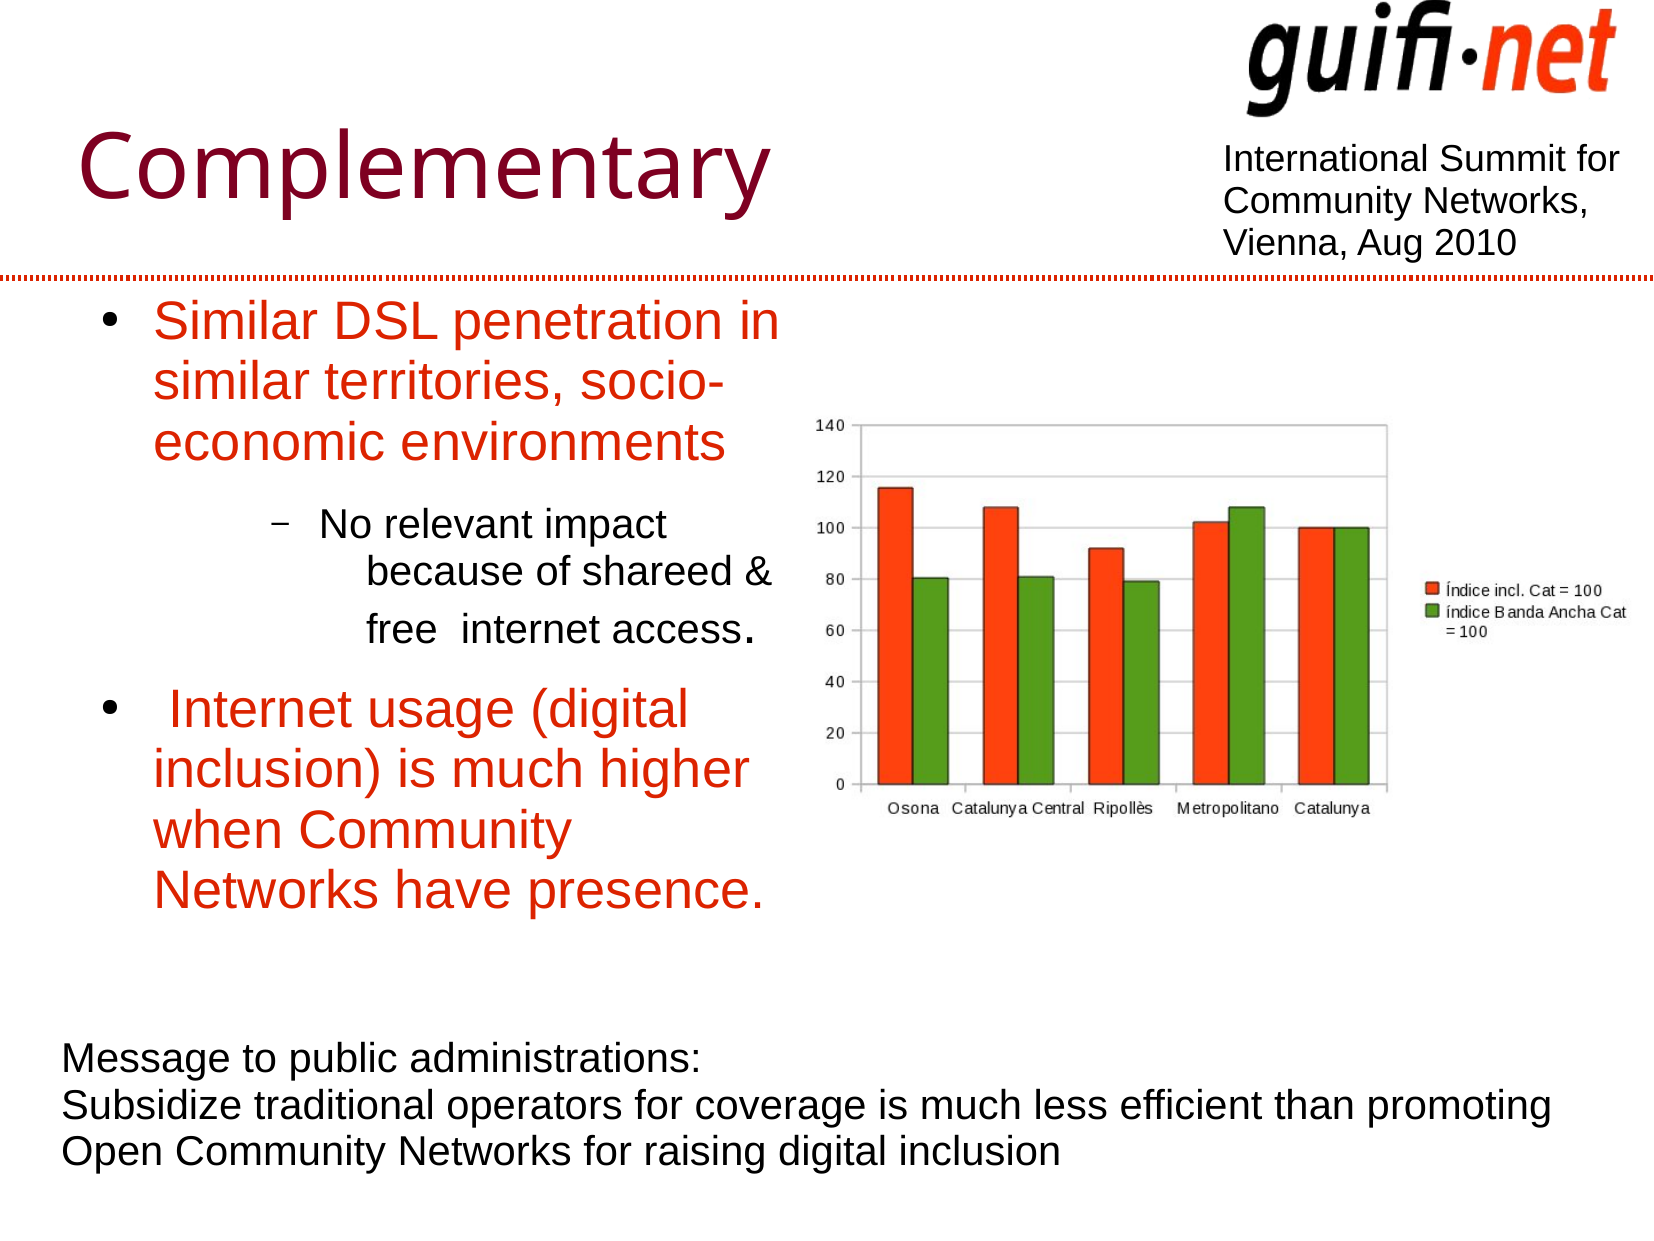

# Complementary
Similar DSL penetration in similar territories, socio-economic environments
No relevant impact because of shareed & free internet access.
 Internet usage (digital inclusion) is much higher when Community Networks have presence.
Message to public administrations:
Subsidize traditional operators for coverage is much less efficient than promoting
Open Community Networks for raising digital inclusion